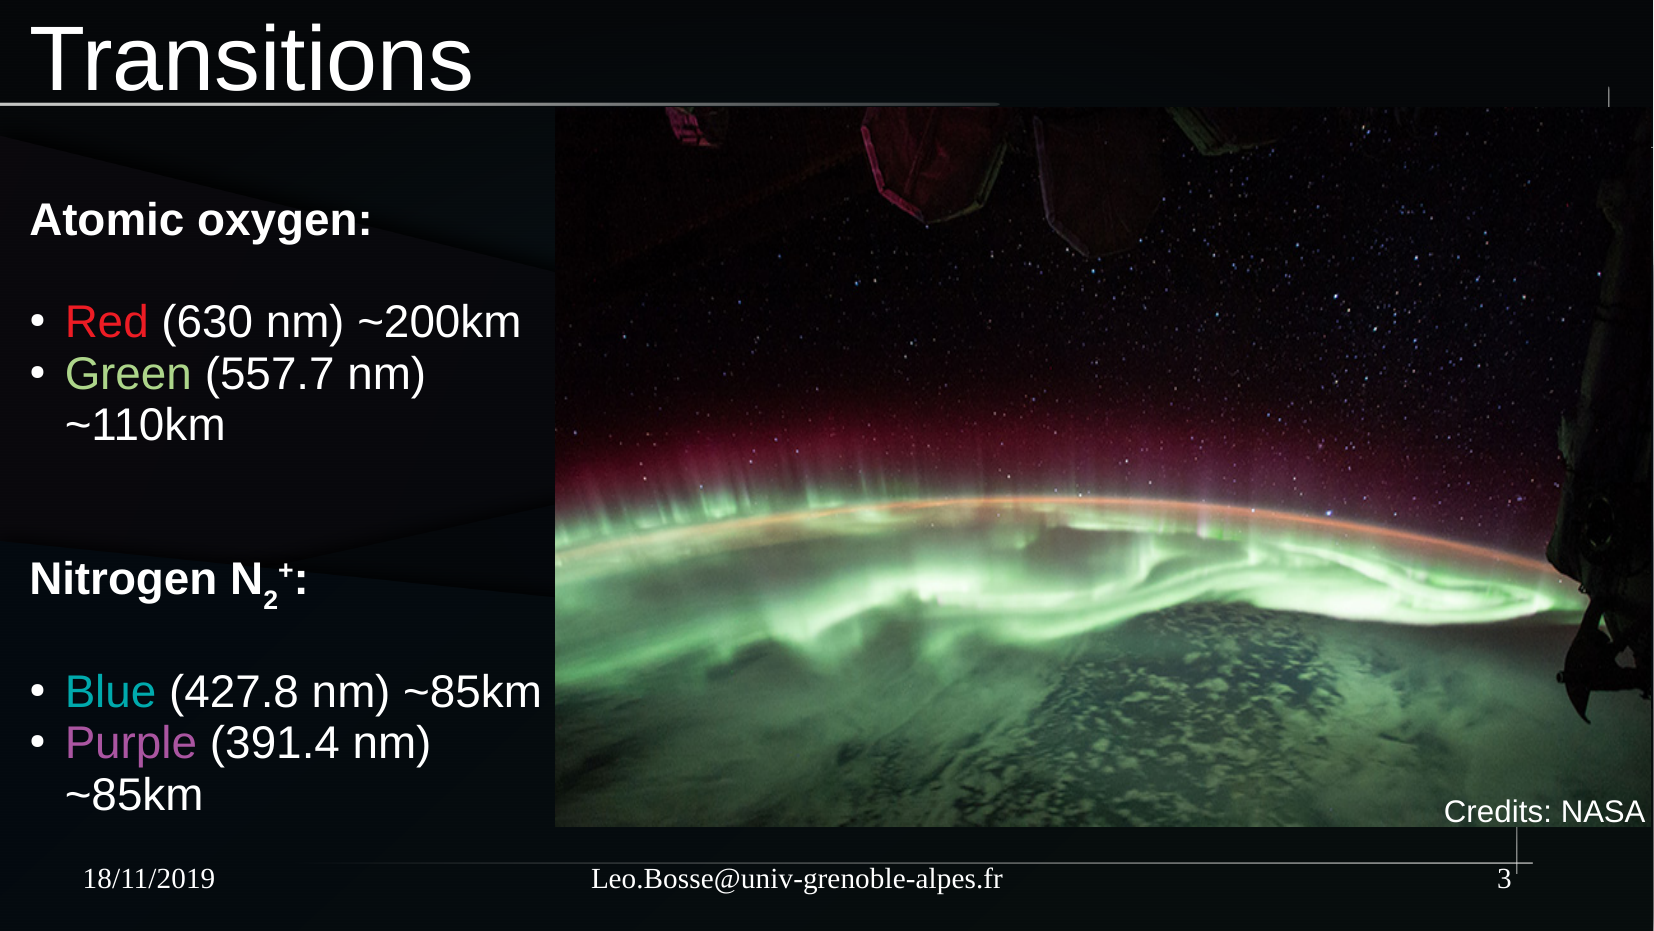

Transitions
Atomic oxygen:
Red (630 nm) ~200km
Green (557.7 nm) ~110km
Nitrogen N2+:
Blue (427.8 nm) ~85km
Purple (391.4 nm) ~85km
Credits: NASA
11/06/2019
Leo.Bosse@univ-grenoble-alpes.fr
3